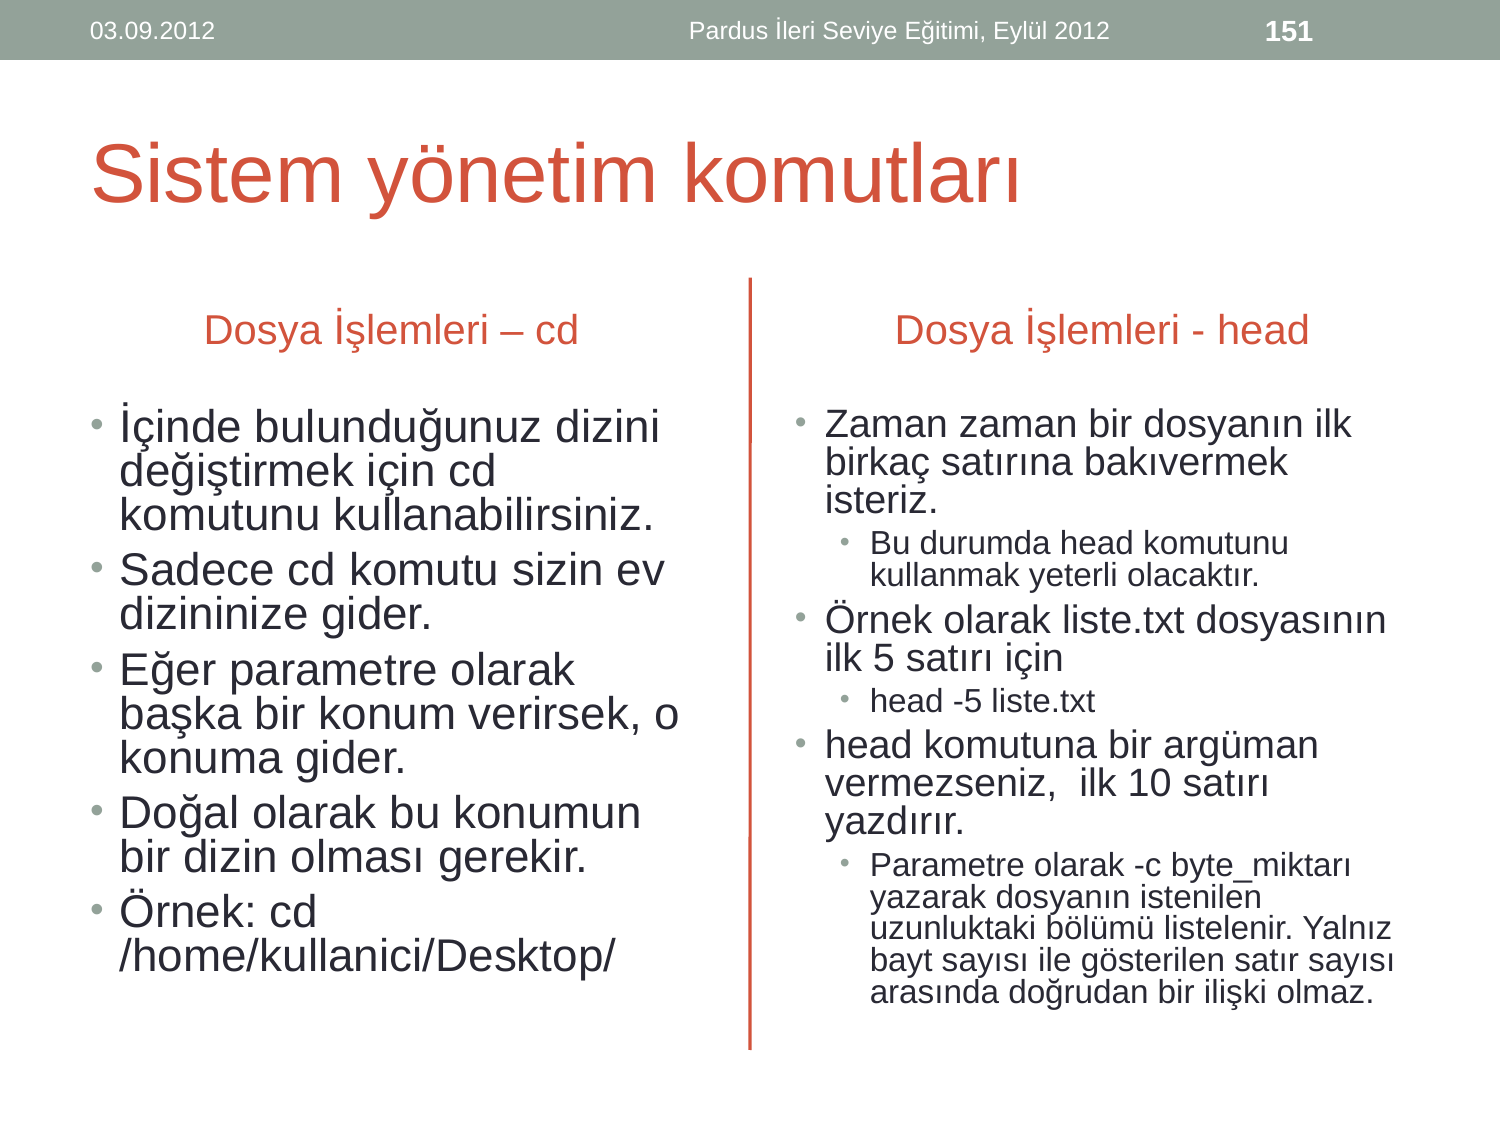

03.09.2012
Pardus İleri Seviye Eğitimi, Eylül 2012
# Sistem yönetim komutları
Dosya İşlemleri – cd
Dosya İşlemleri - head
İçinde bulunduğunuz dizini değiştirmek için cd komutunu kullanabilirsiniz.
Sadece cd komutu sizin ev dizininize gider.
Eğer parametre olarak başka bir konum verirsek, o konuma gider.
Doğal olarak bu konumun bir dizin olması gerekir.
Örnek: cd /home/kullanici/Desktop/
Zaman zaman bir dosyanın ilk birkaç satırına bakıvermek isteriz.
Bu durumda head komutunu kullanmak yeterli olacaktır.
Örnek olarak liste.txt dosyasının ilk 5 satırı için
head -5 liste.txt
head komutuna bir argüman vermezseniz, ilk 10 satırı yazdırır.
Parametre olarak -c byte_miktarı yazarak dosyanın istenilen uzunluktaki bölümü listelenir. Yalnız bayt sayısı ile gösterilen satır sayısı arasında doğrudan bir ilişki olmaz.